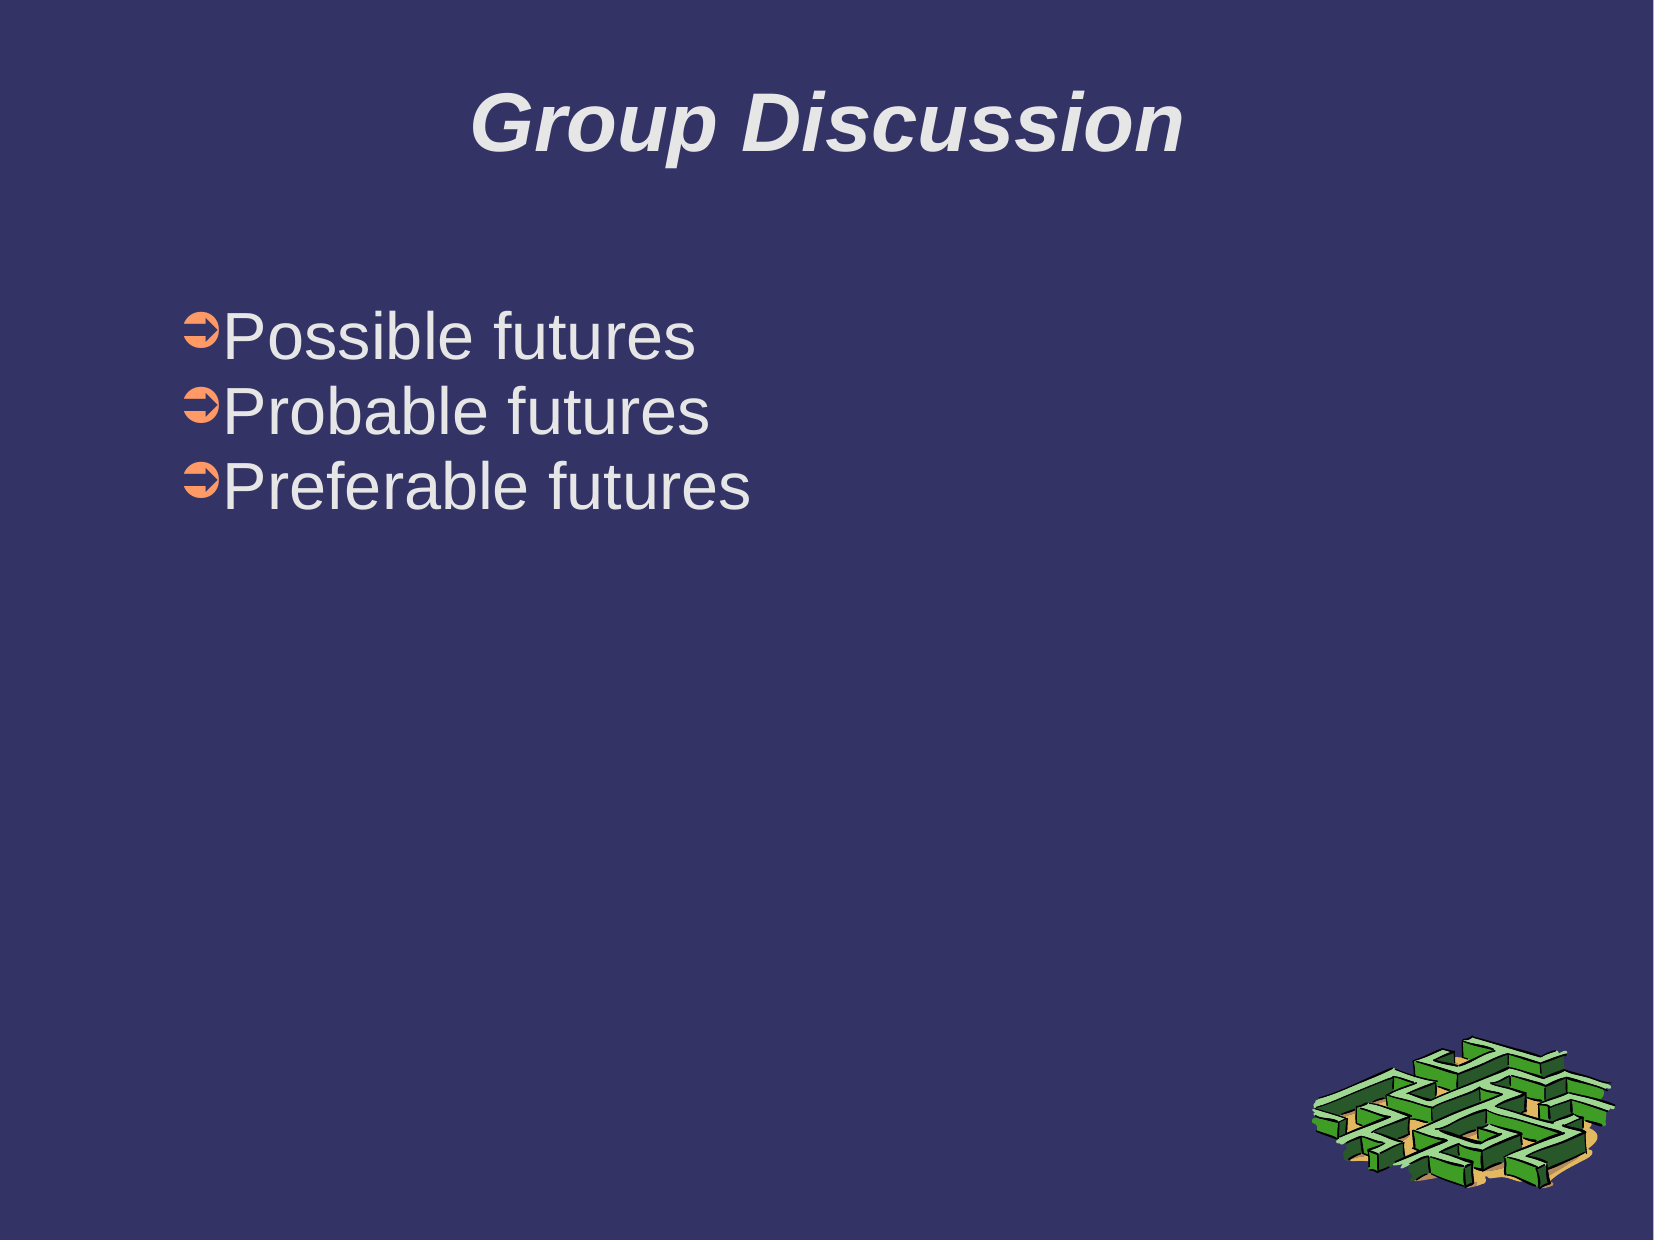

# Group Discussion
Possible futures
Probable futures
Preferable futures